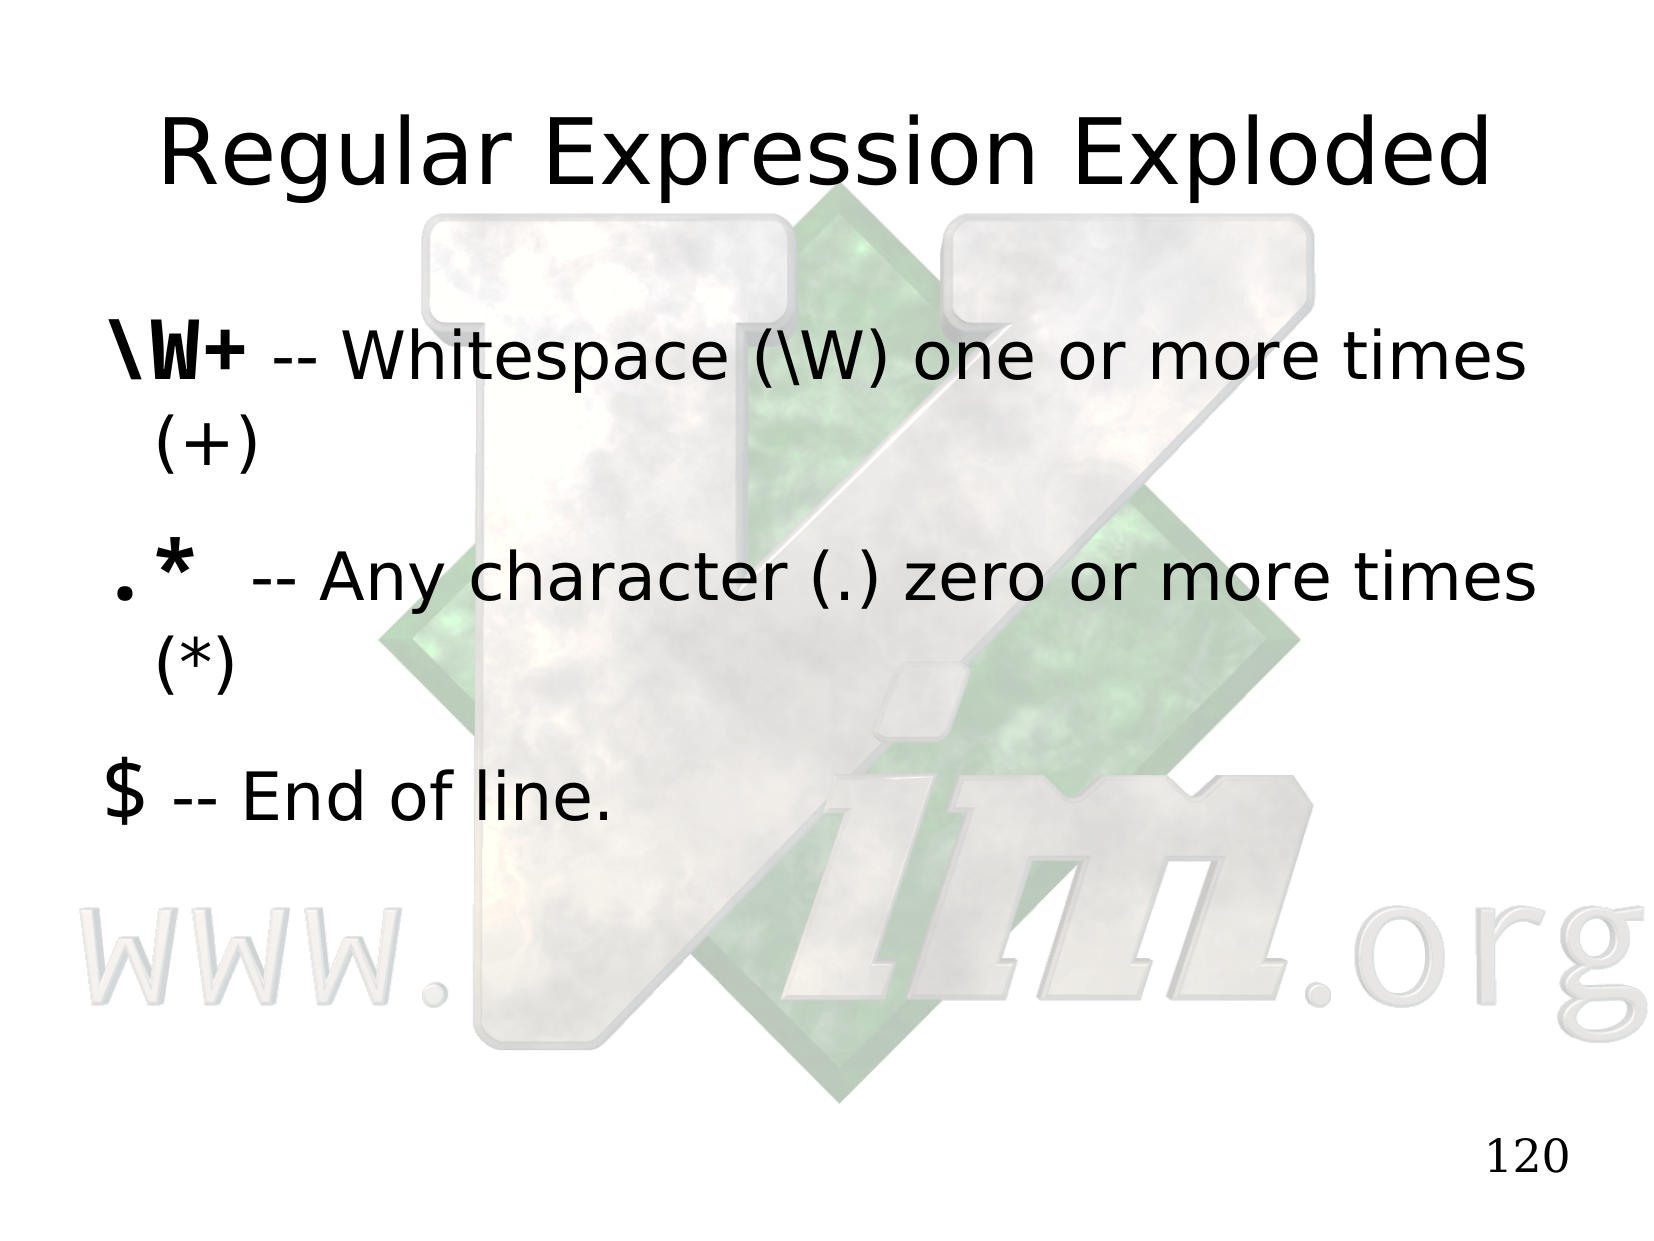

# Regular Expression Exploded
\W+ -- Whitespace (\W) one or more times (+)
.* -- Any character (.) zero or more times (*)
$ -- End of line.
120